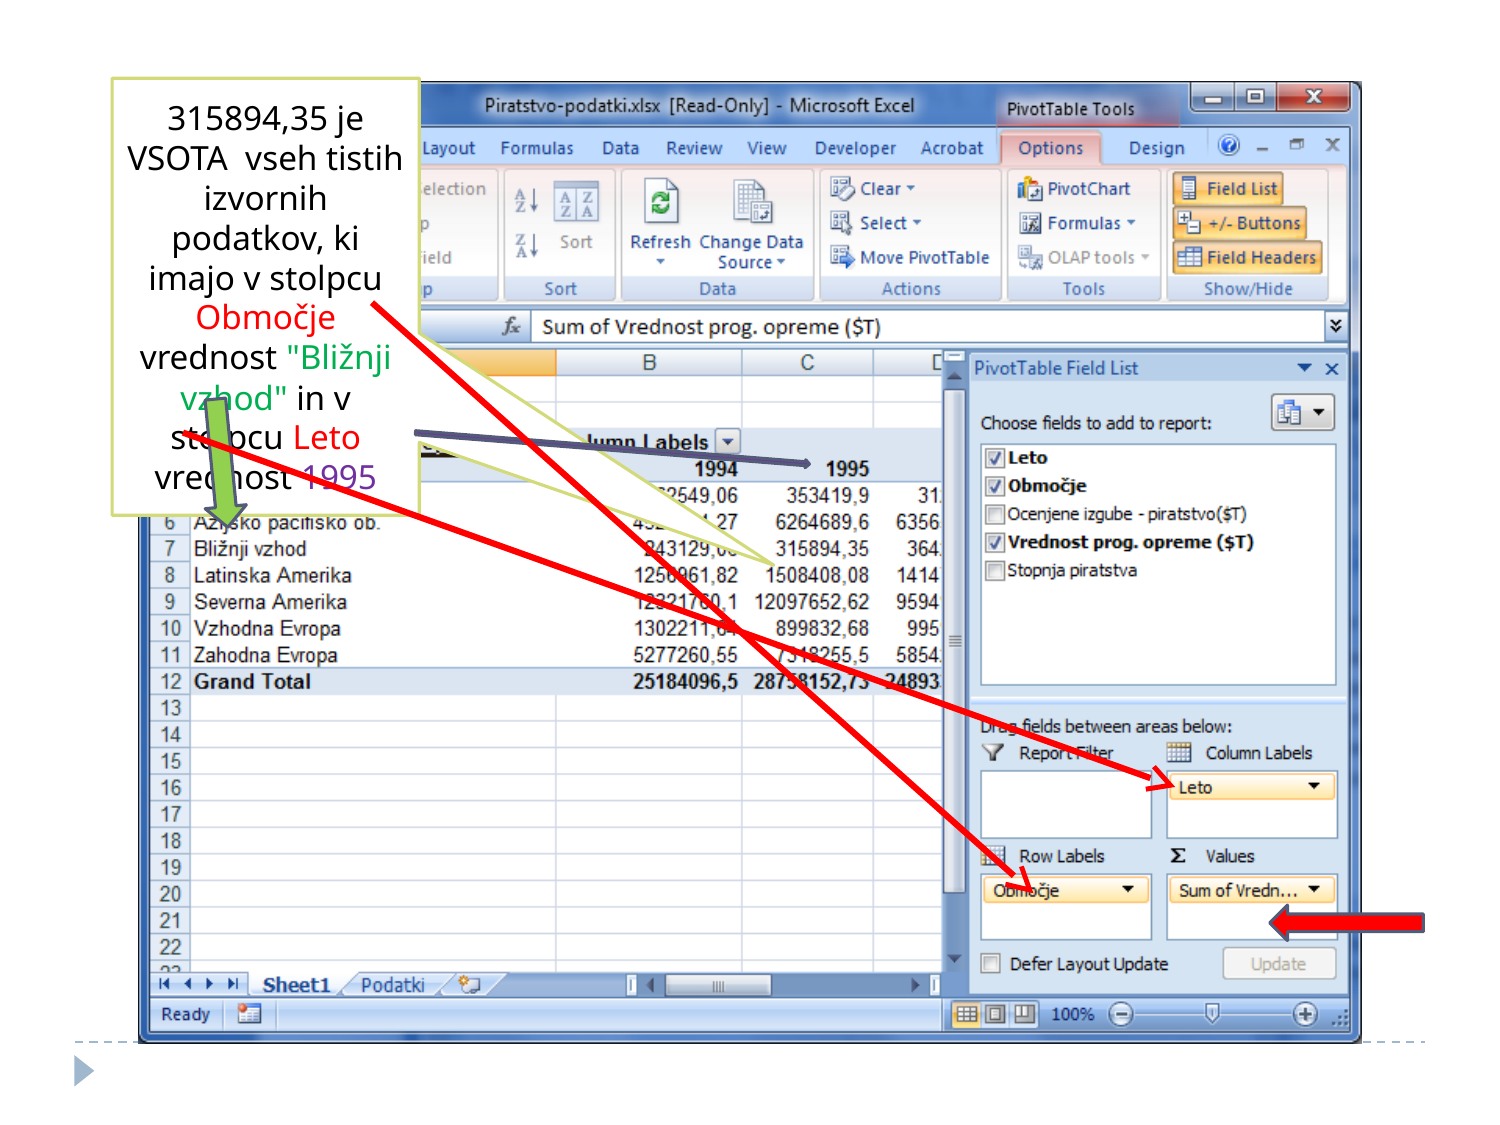

315894,35 je VSOTA vseh tistih izvornih podatkov, ki imajo v stolpcu Območje vrednost "Bližnji vzhod" in v stolpcu Leto vrednost 1995